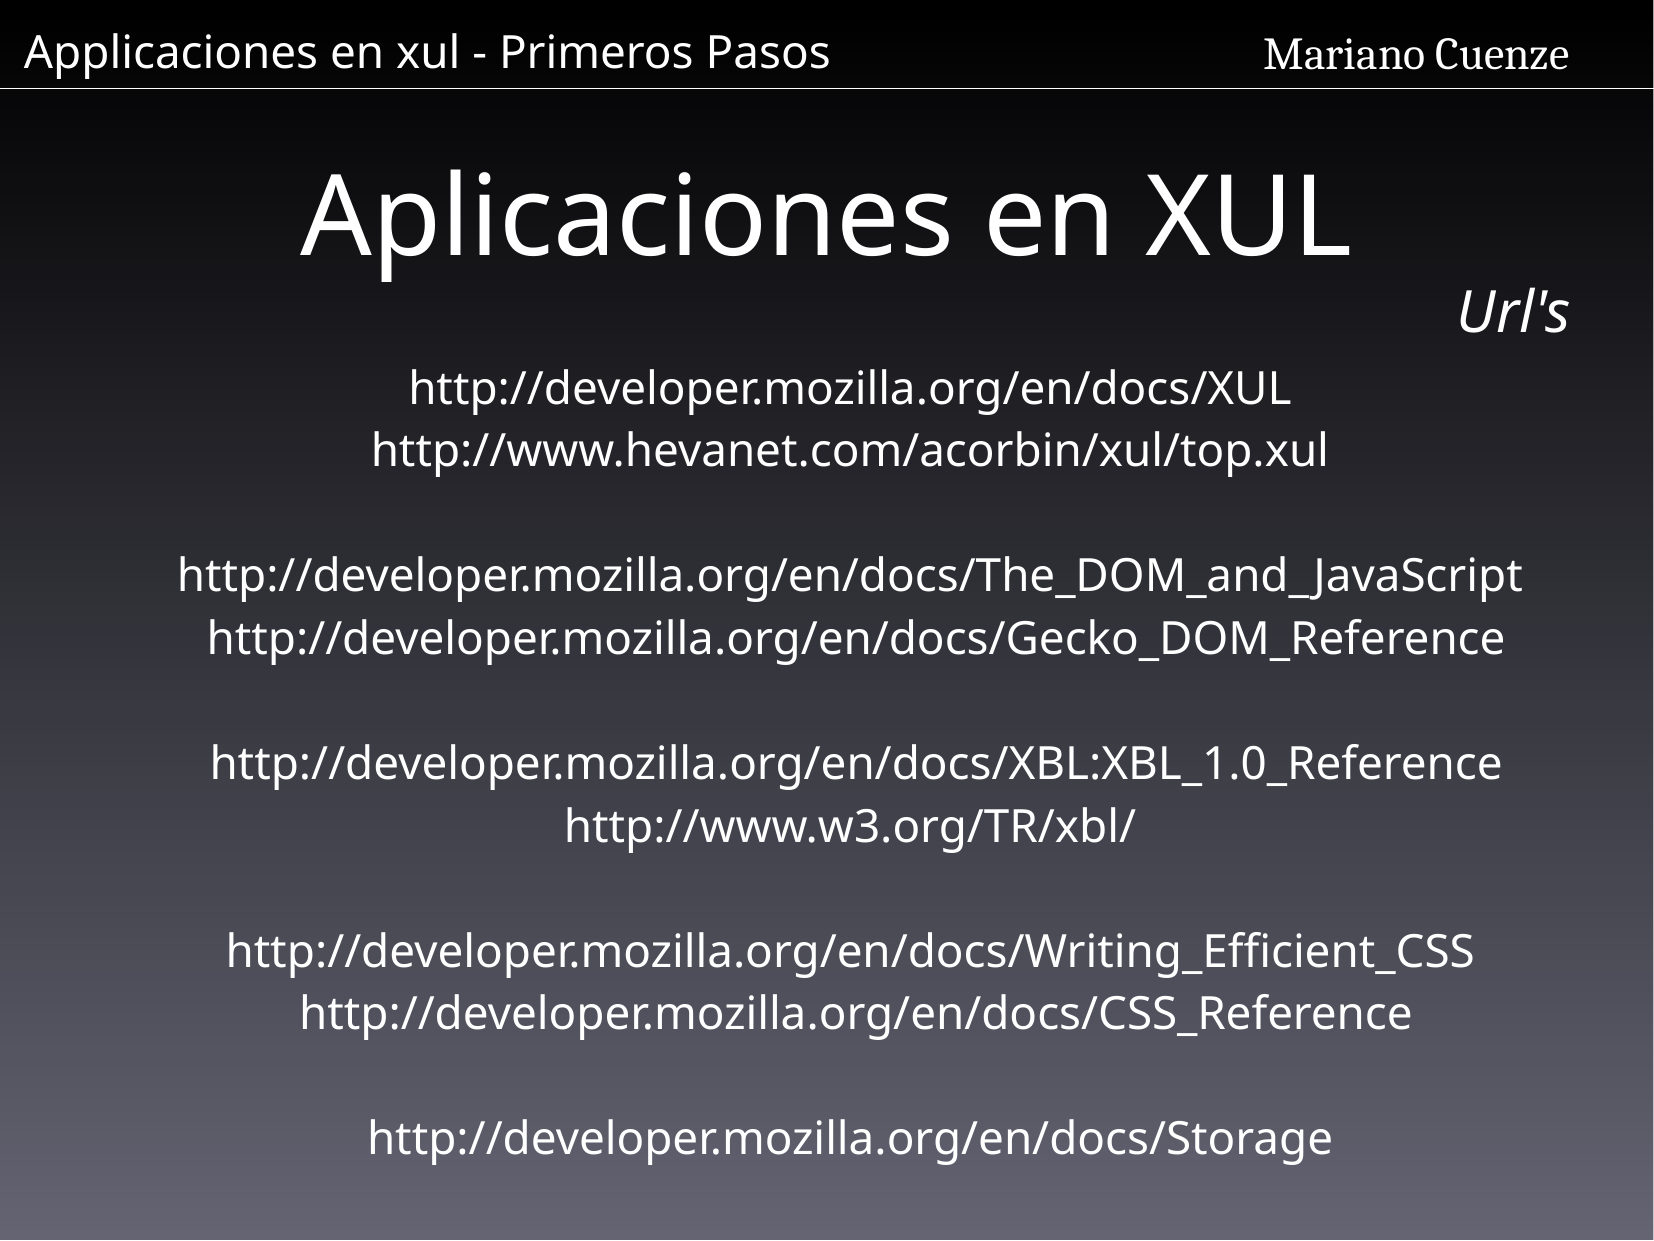

Applicaciones en xul - Primeros Pasos
Mariano Cuenze
Aplicaciones en XUL
# http://developer.mozilla.org/en/docs/XUL
http://www.hevanet.com/acorbin/xul/top.xul
http://developer.mozilla.org/en/docs/The_DOM_and_JavaScript
http://developer.mozilla.org/en/docs/Gecko_DOM_Reference
http://developer.mozilla.org/en/docs/XBL:XBL_1.0_Reference
http://www.w3.org/TR/xbl/
http://developer.mozilla.org/en/docs/Writing_Efficient_CSS
http://developer.mozilla.org/en/docs/CSS_Reference
http://developer.mozilla.org/en/docs/Storage
Url's